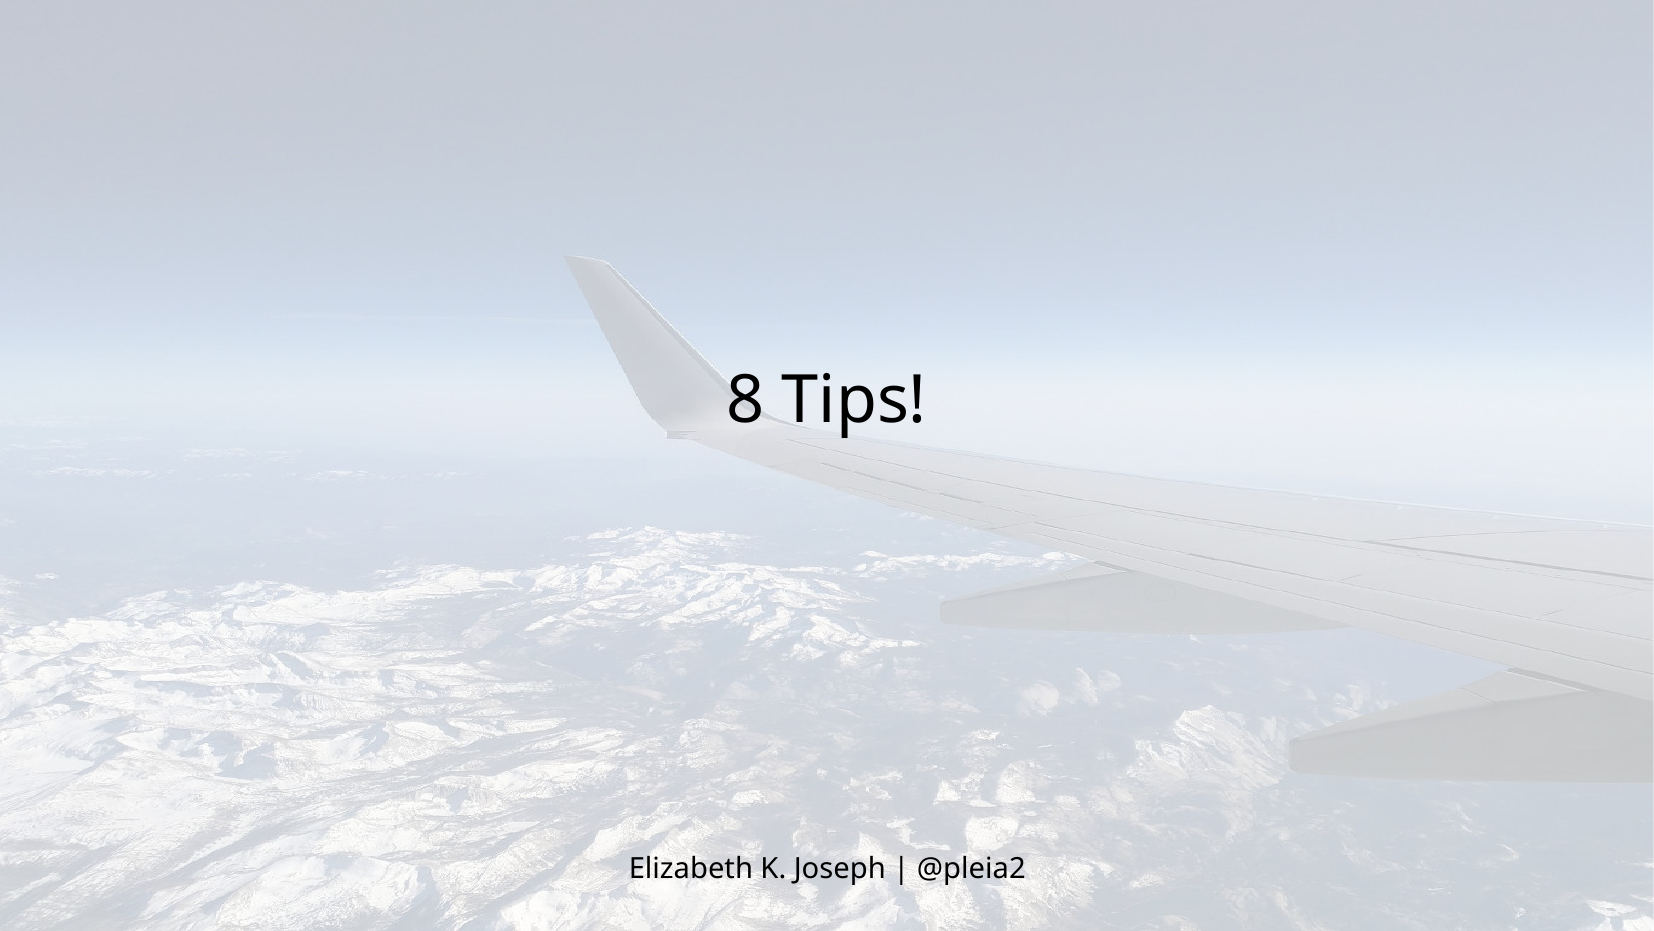

# 8 Tips!
Elizabeth K. Joseph | @pleia2